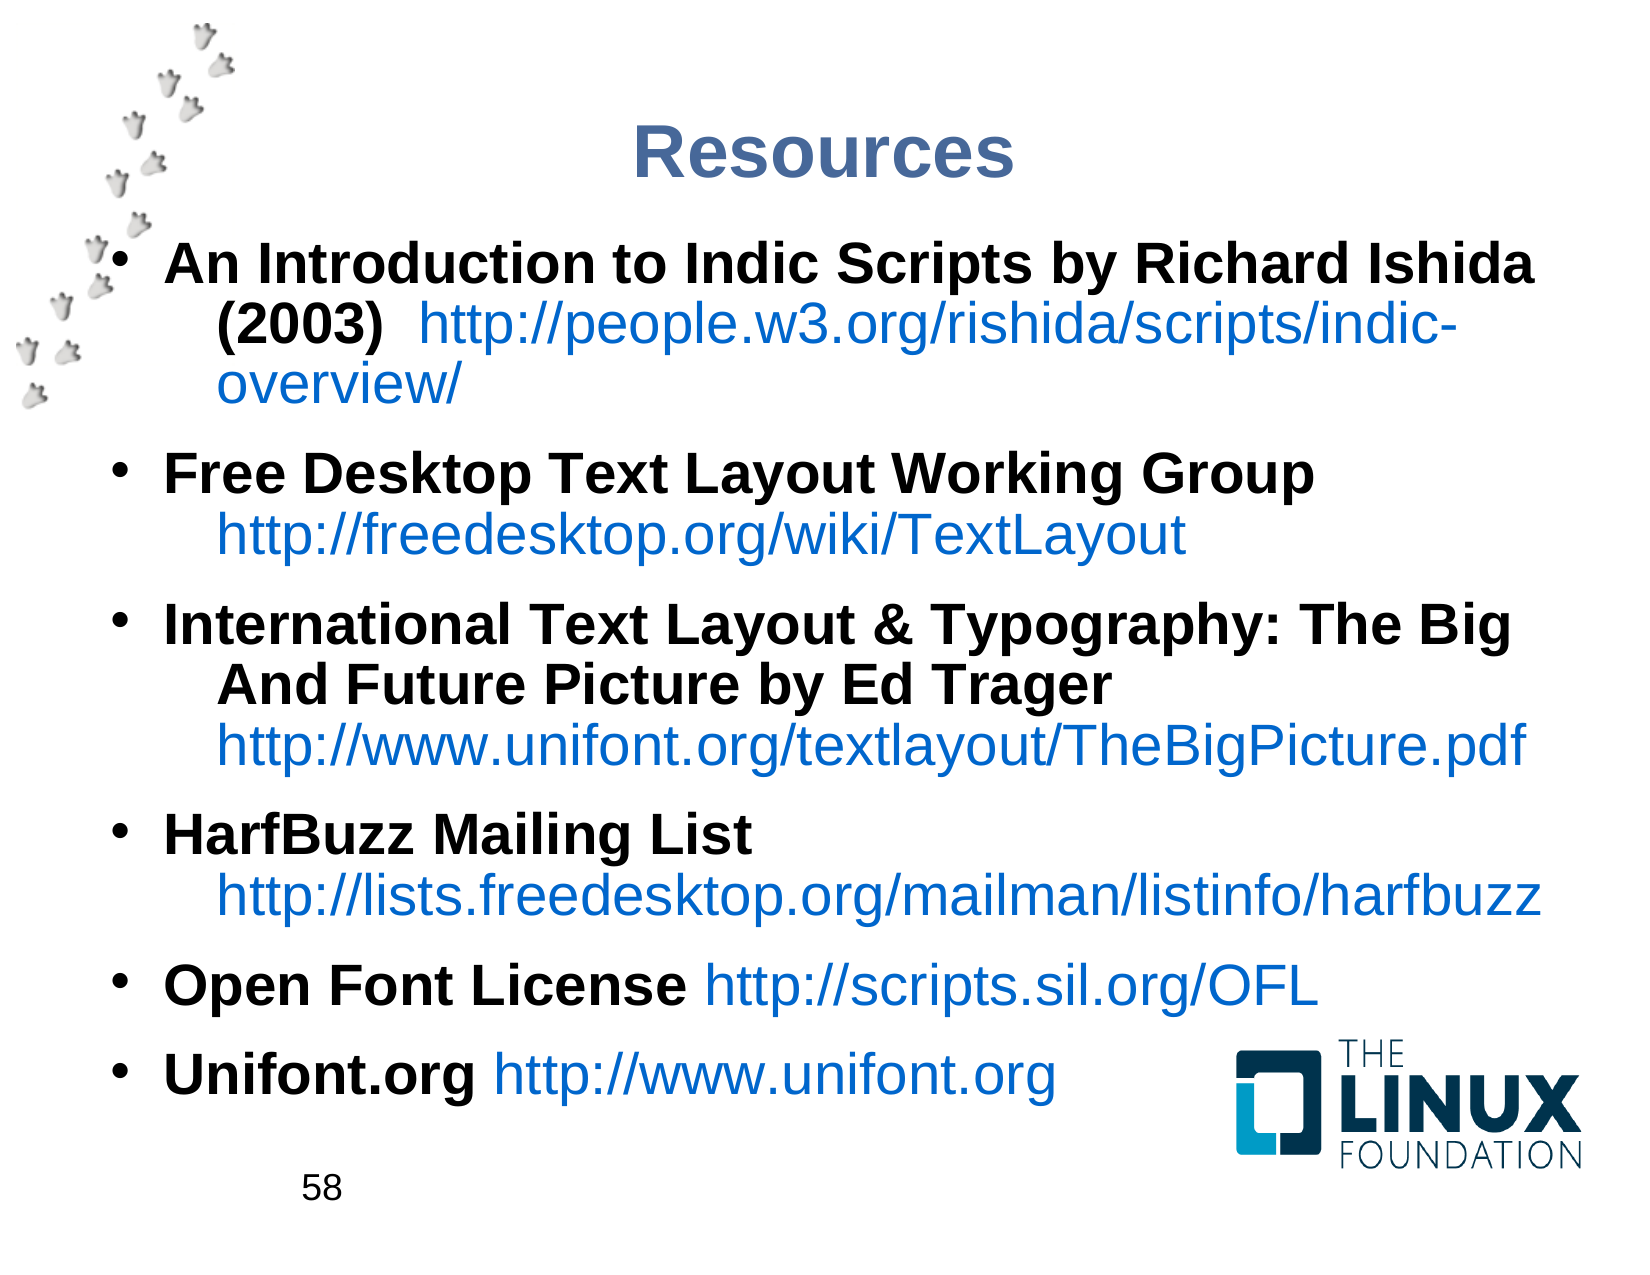

# Resources
An Introduction to Indic Scripts by Richard Ishida (2003) http://people.w3.org/rishida/scripts/indic-overview/
Free Desktop Text Layout Working Group http://freedesktop.org/wiki/TextLayout
International Text Layout & Typography: The Big And Future Picture by Ed Trager http://www.unifont.org/textlayout/TheBigPicture.pdf
HarfBuzz Mailing List http://lists.freedesktop.org/mailman/listinfo/harfbuzz
Open Font License http://scripts.sil.org/OFL
Unifont.org http://www.unifont.org